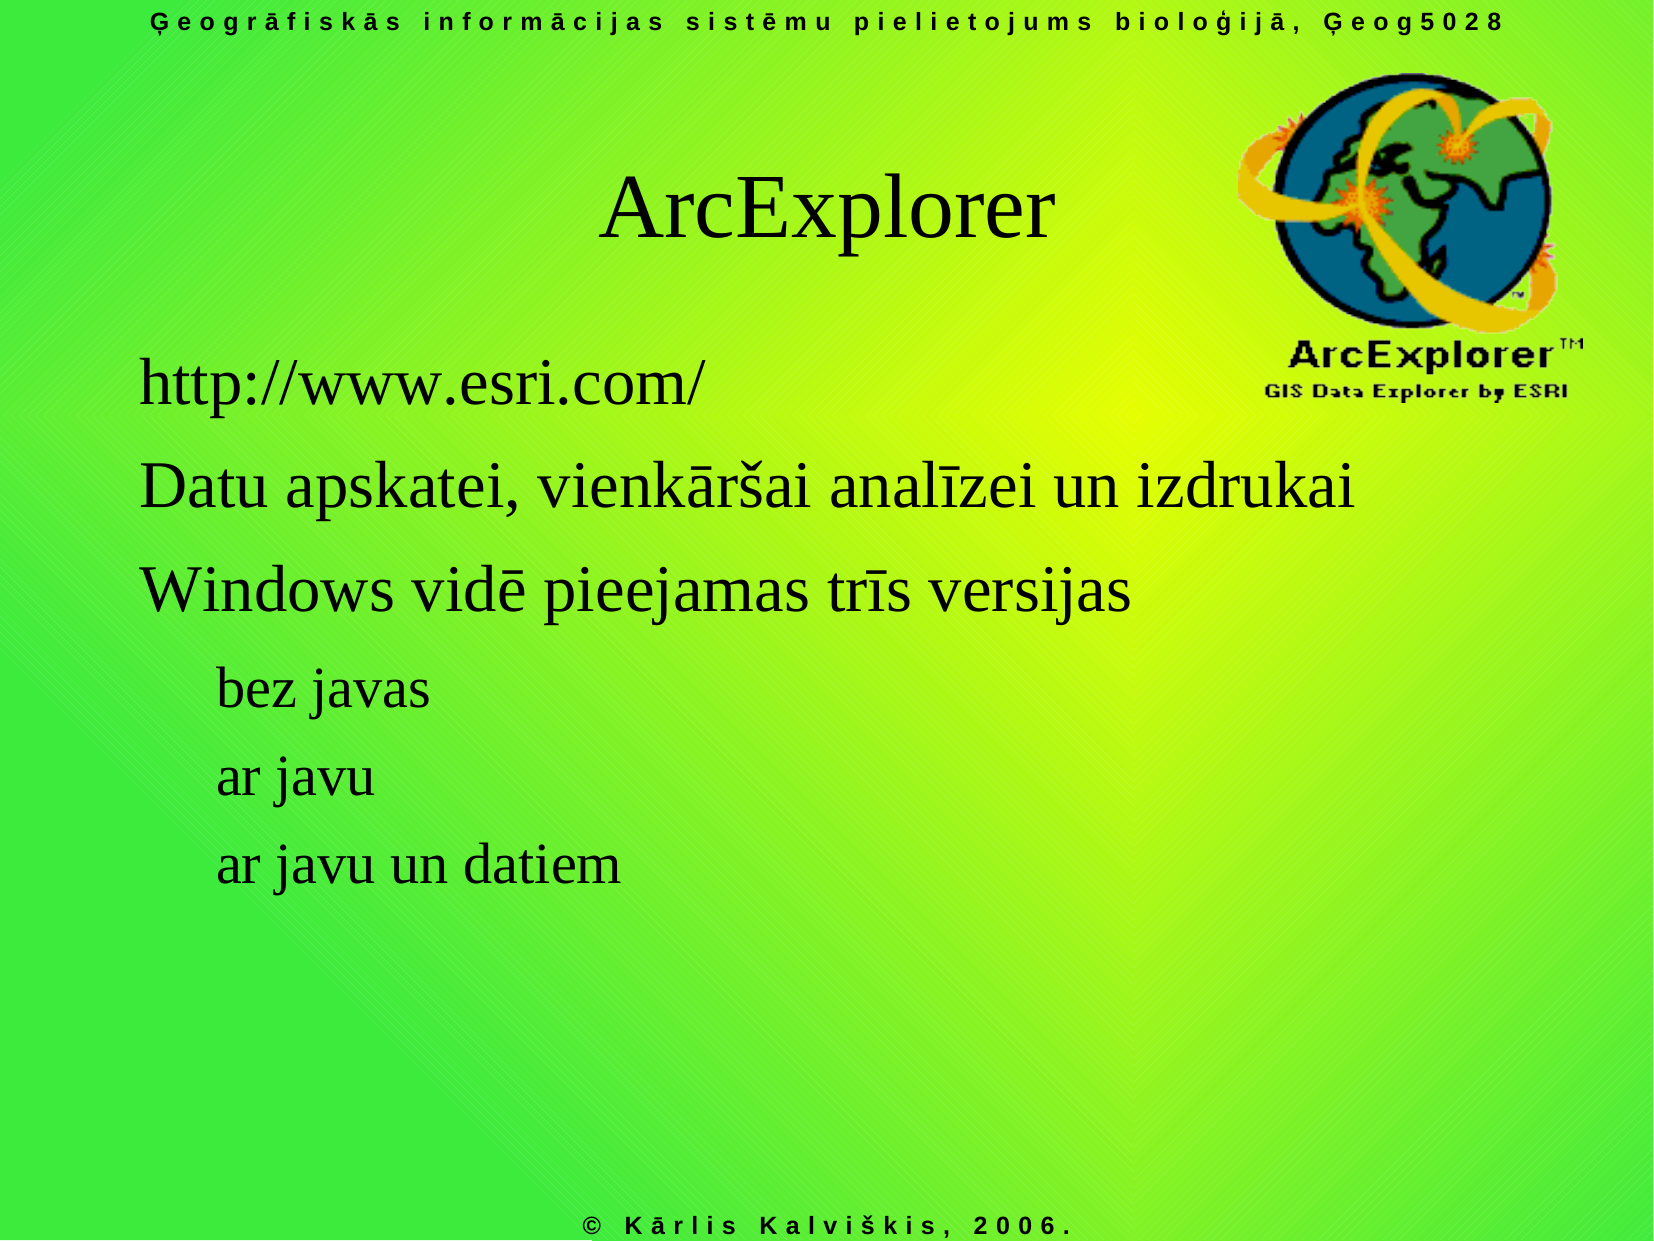

# ArcExplorer
http://www.esri.com/
Datu apskatei, vienkāršai analīzei un izdrukai
Windows vidē pieejamas trīs versijas
bez javas
ar javu
ar javu un datiem